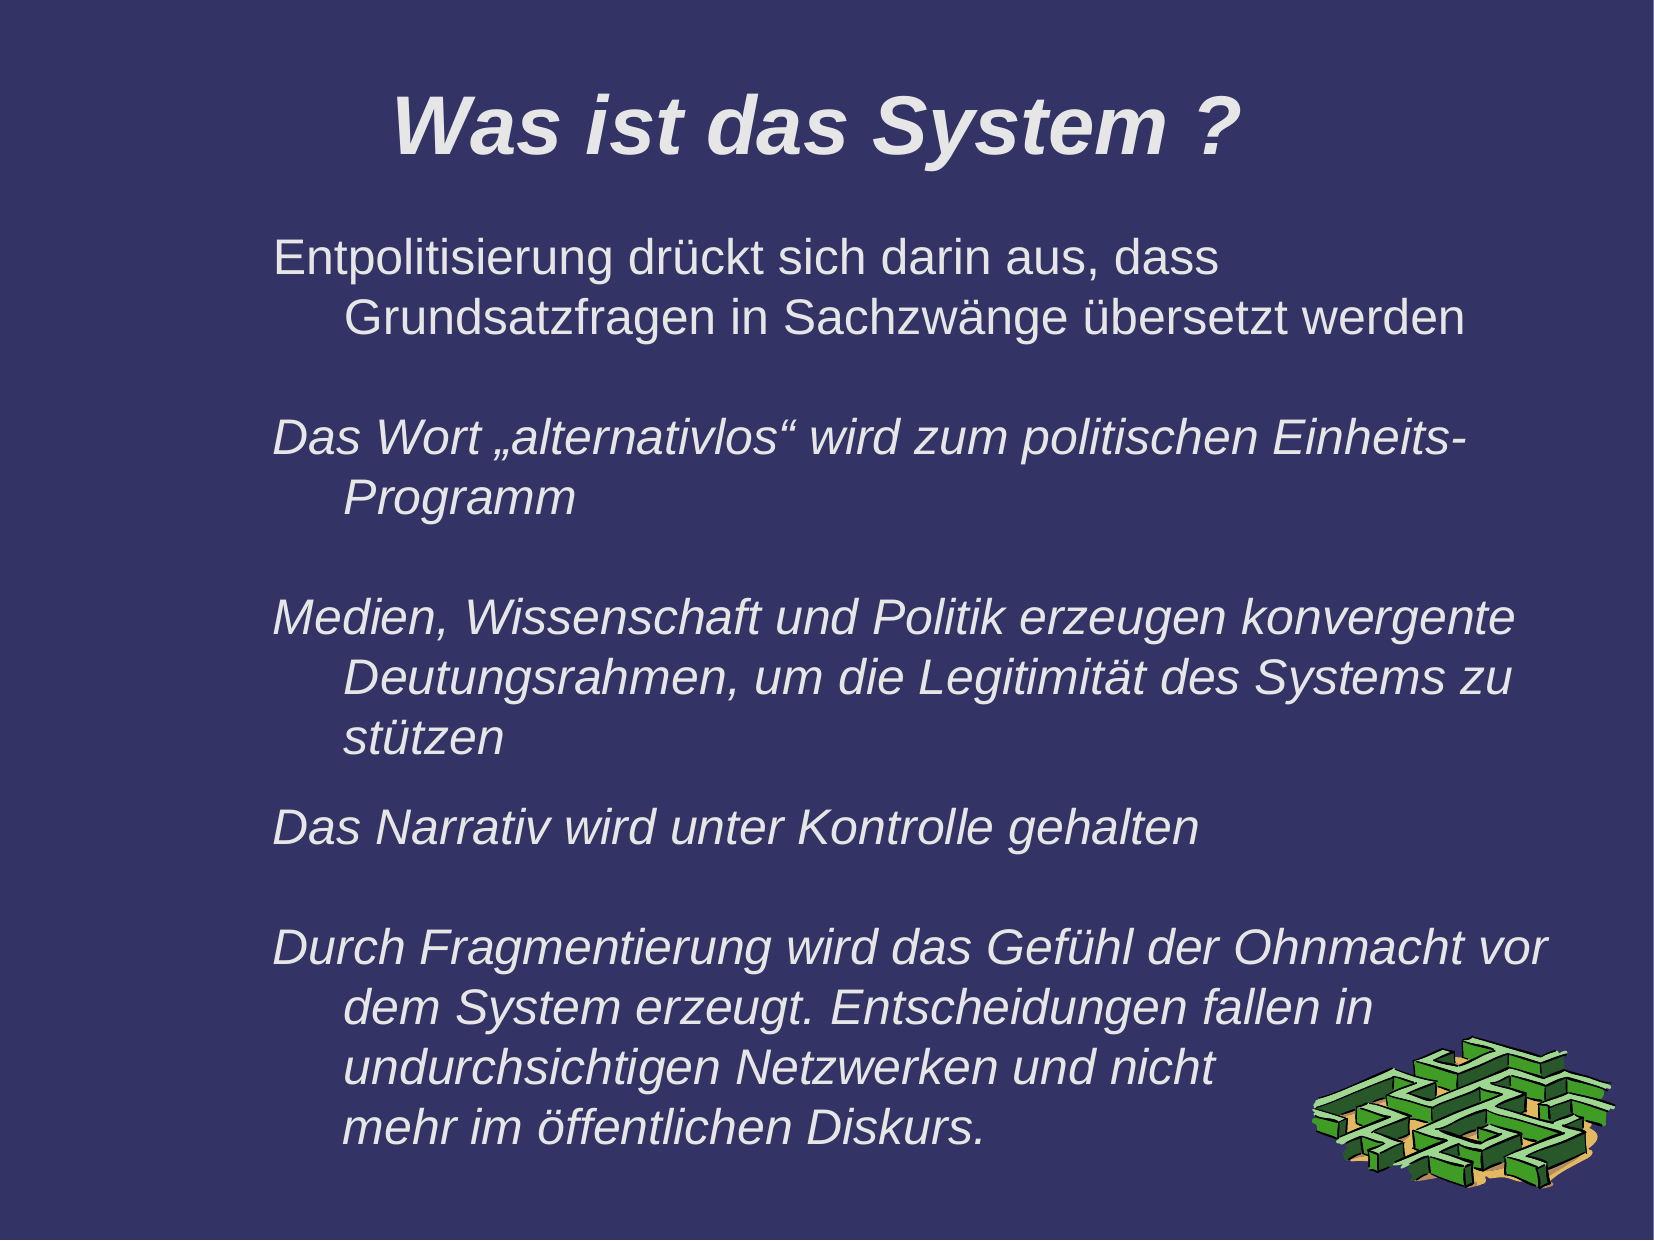

# Was ist das System ?
Entpolitisierung drückt sich darin aus, dass Grundsatzfragen in Sachzwänge übersetzt werden
Das Wort „alternativlos“ wird zum politischen Einheits-Programm
Medien, Wissenschaft und Politik erzeugen konvergente Deutungsrahmen, um die Legitimität des Systems zu stützen
Das Narrativ wird unter Kontrolle gehalten
Durch Fragmentierung wird das Gefühl der Ohnmacht vor dem System erzeugt. Entscheidungen fallen in undurchsichtigen Netzwerken und nicht
 mehr im öffentlichen Diskurs.